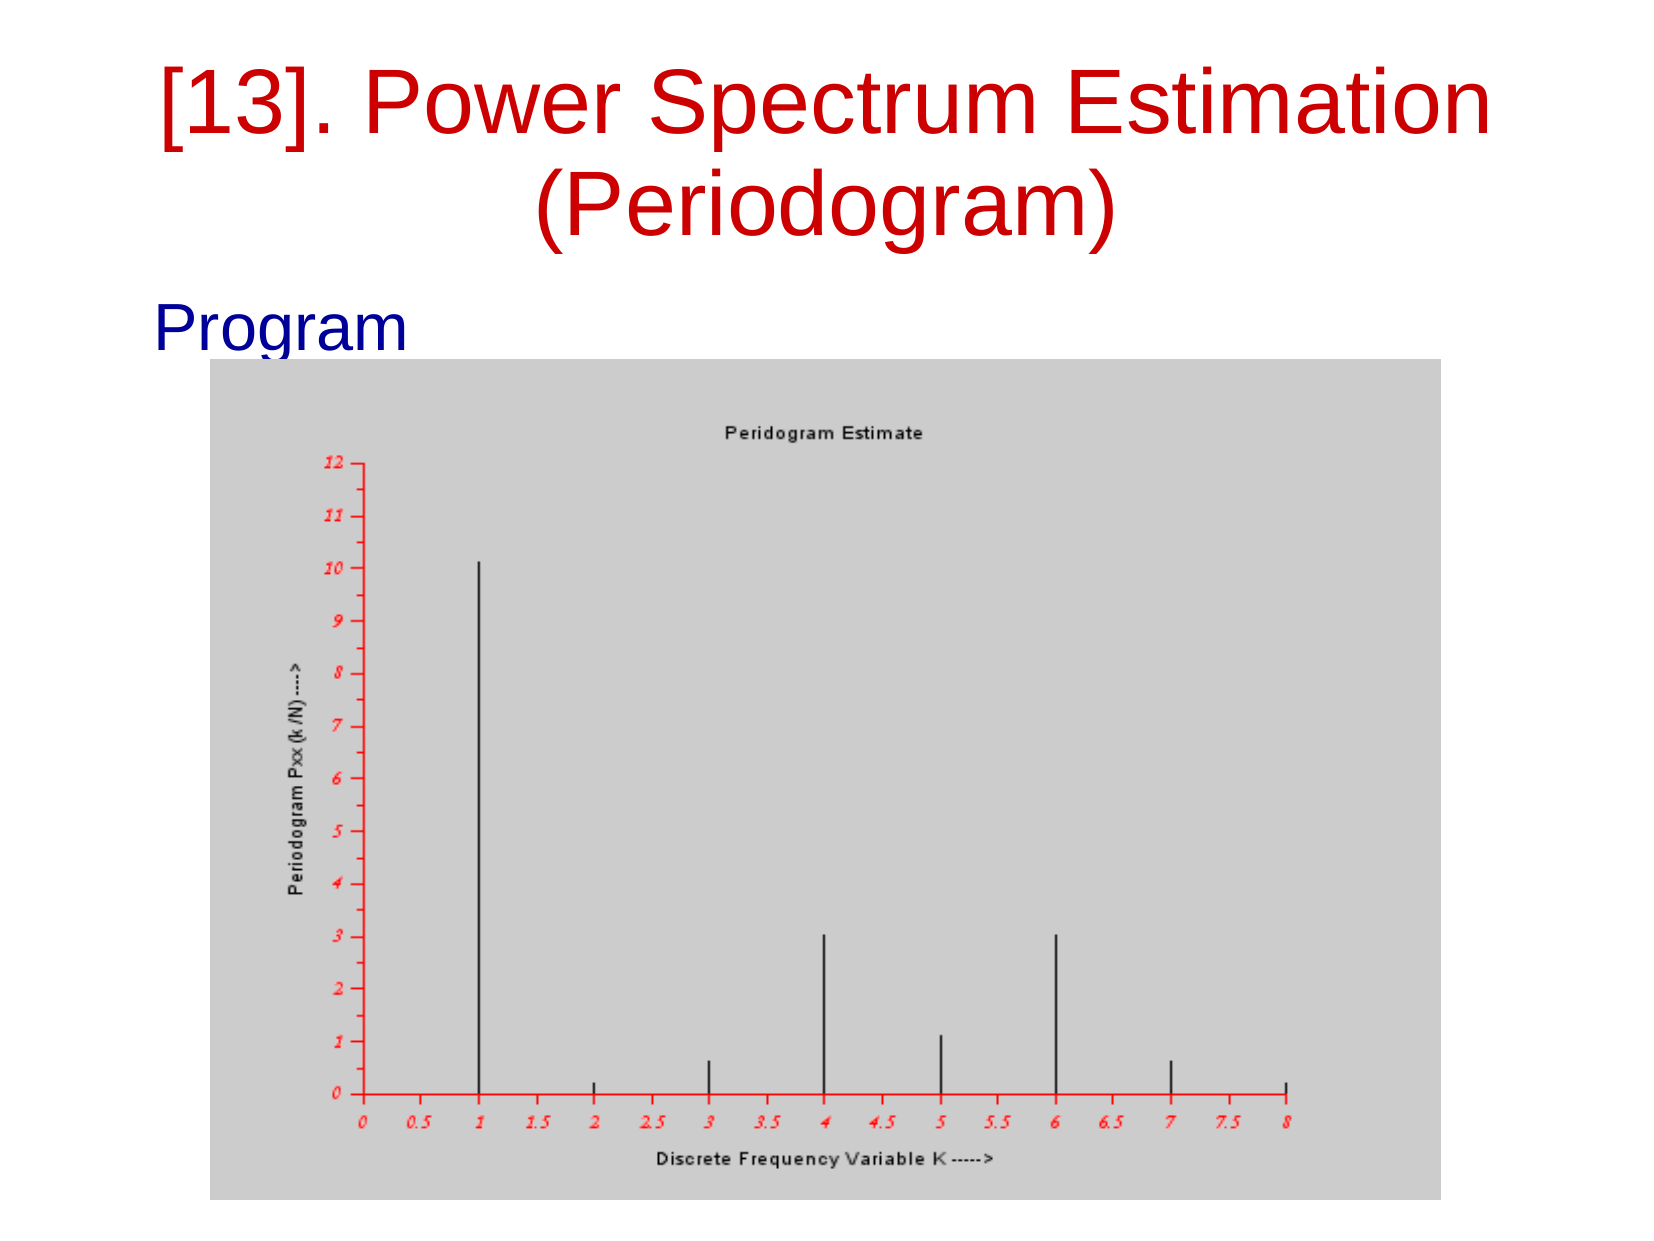

# [13]. Power Spectrum Estimation (Periodogram)
Program